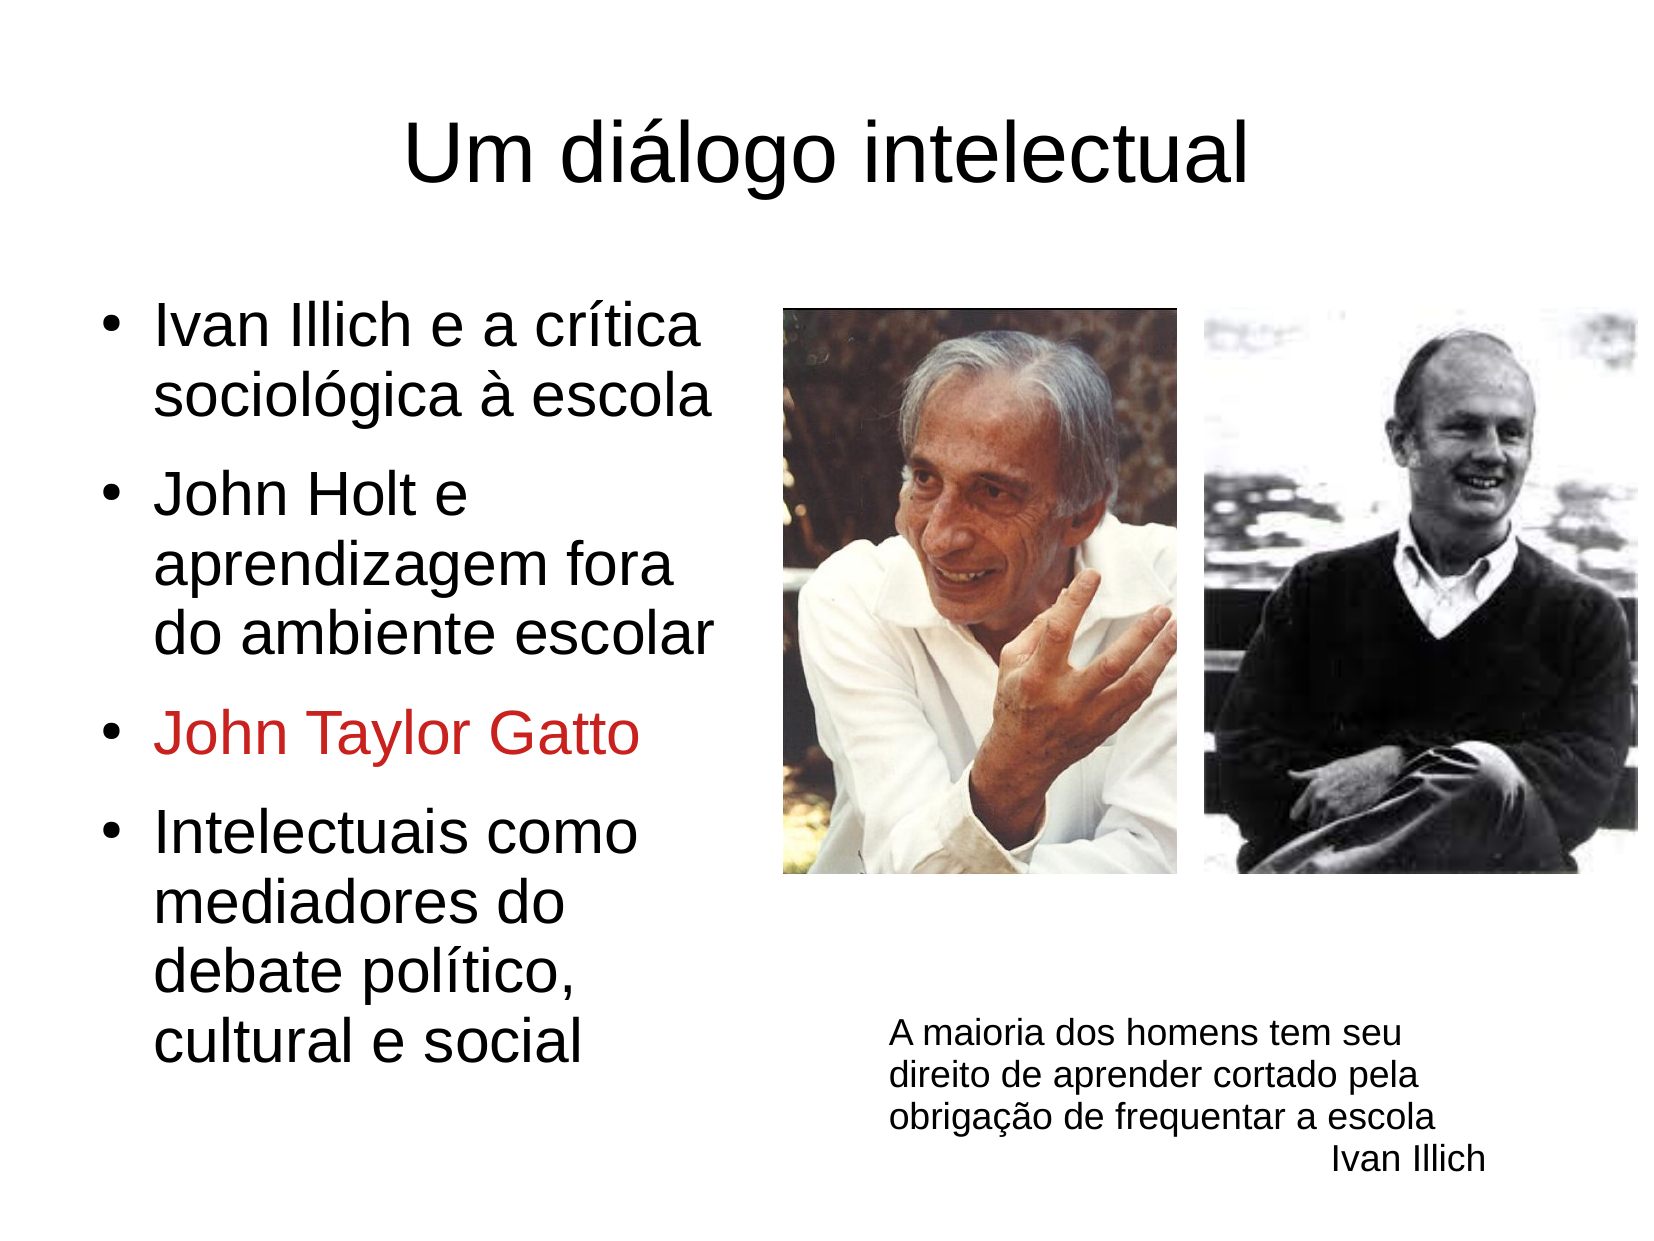

# Um diálogo intelectual
Ivan Illich e a crítica sociológica à escola
John Holt e aprendizagem fora do ambiente escolar
John Taylor Gatto
Intelectuais como mediadores do debate político, cultural e social
A maioria dos homens tem seu direito de aprender cortado pela obrigação de frequentar a escola
Ivan Illich